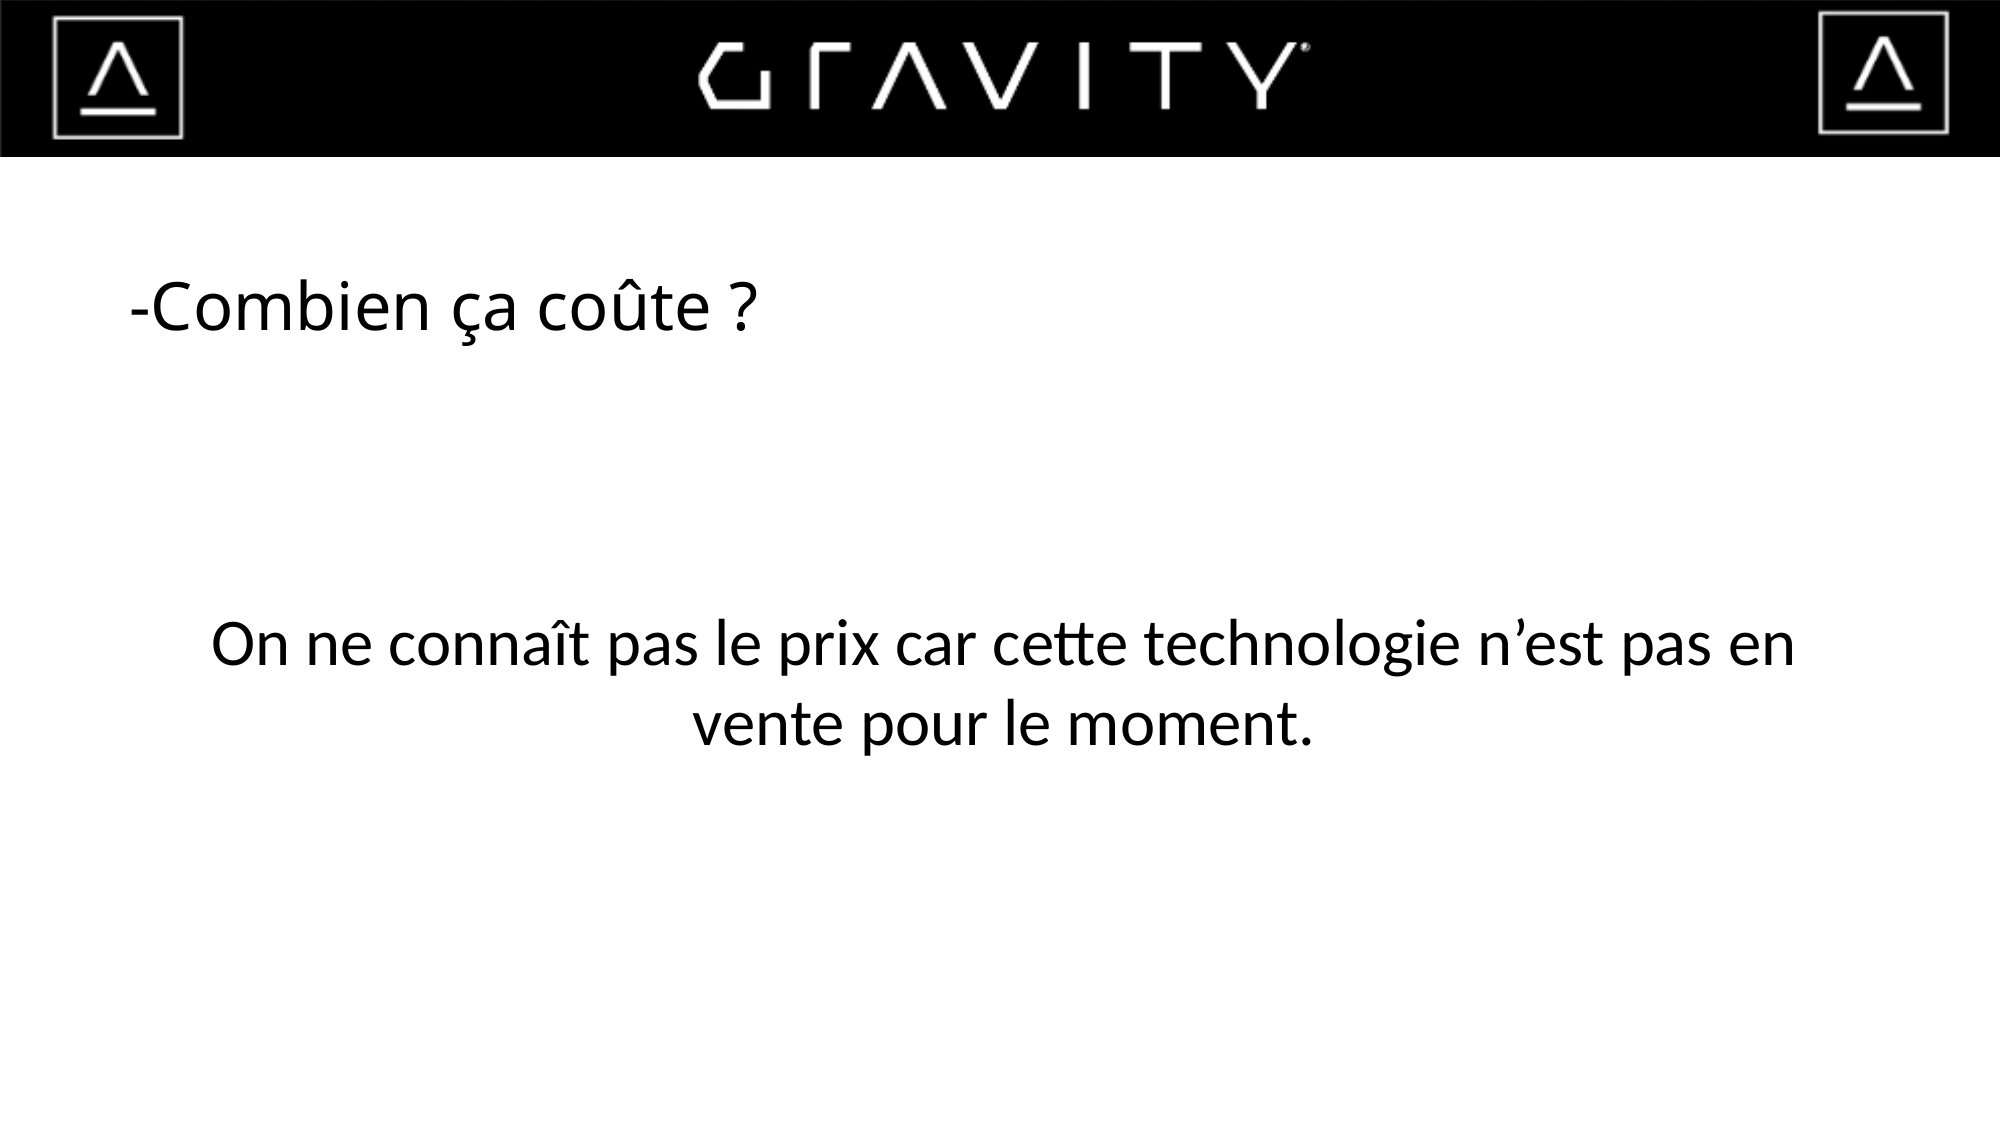

-Combien ça coûte ?
On ne connaît pas le prix car cette technologie n’est pas en vente pour le moment.